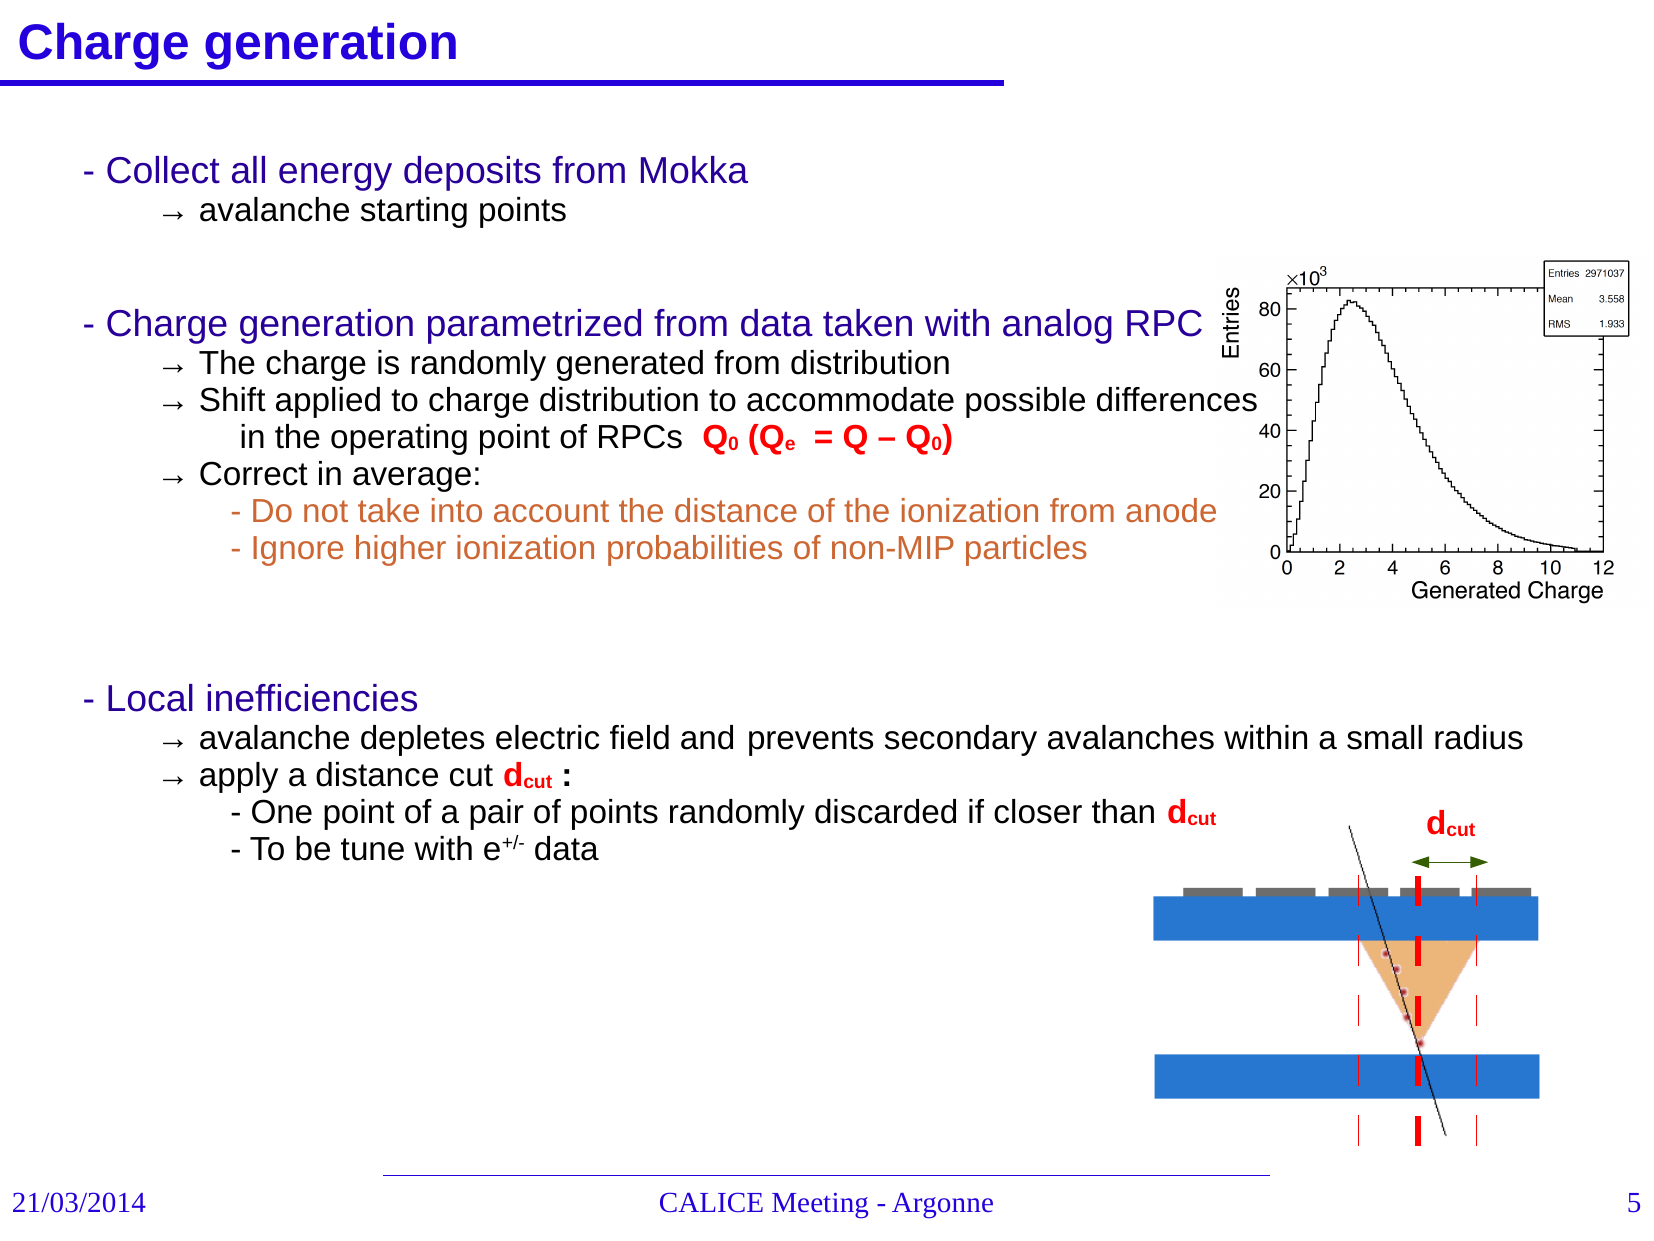

# Charge generation
	- Collect all energy deposits from Mokka
		→ avalanche starting points
	- Charge generation parametrized from data taken with analog RPC
		→ The charge is randomly generated from distribution
		→ Shift applied to charge distribution to accommodate possible differences
			 in the operating point of RPCs Q0 (Qe = Q – Q0)
		→ Correct in average:
			- Do not take into account the distance of the ionization from anode
			- Ignore higher ionization probabilities of non-MIP particles
	- Local inefficiencies
		→ avalanche depletes electric field and 	prevents secondary avalanches within a small radius
		→ apply a distance cut dcut :
			- One point of a pair of points randomly discarded if closer than dcut
			- To be tune with e+/- data
dcut
21/03/2014
CALICE Meeting - Argonne
5